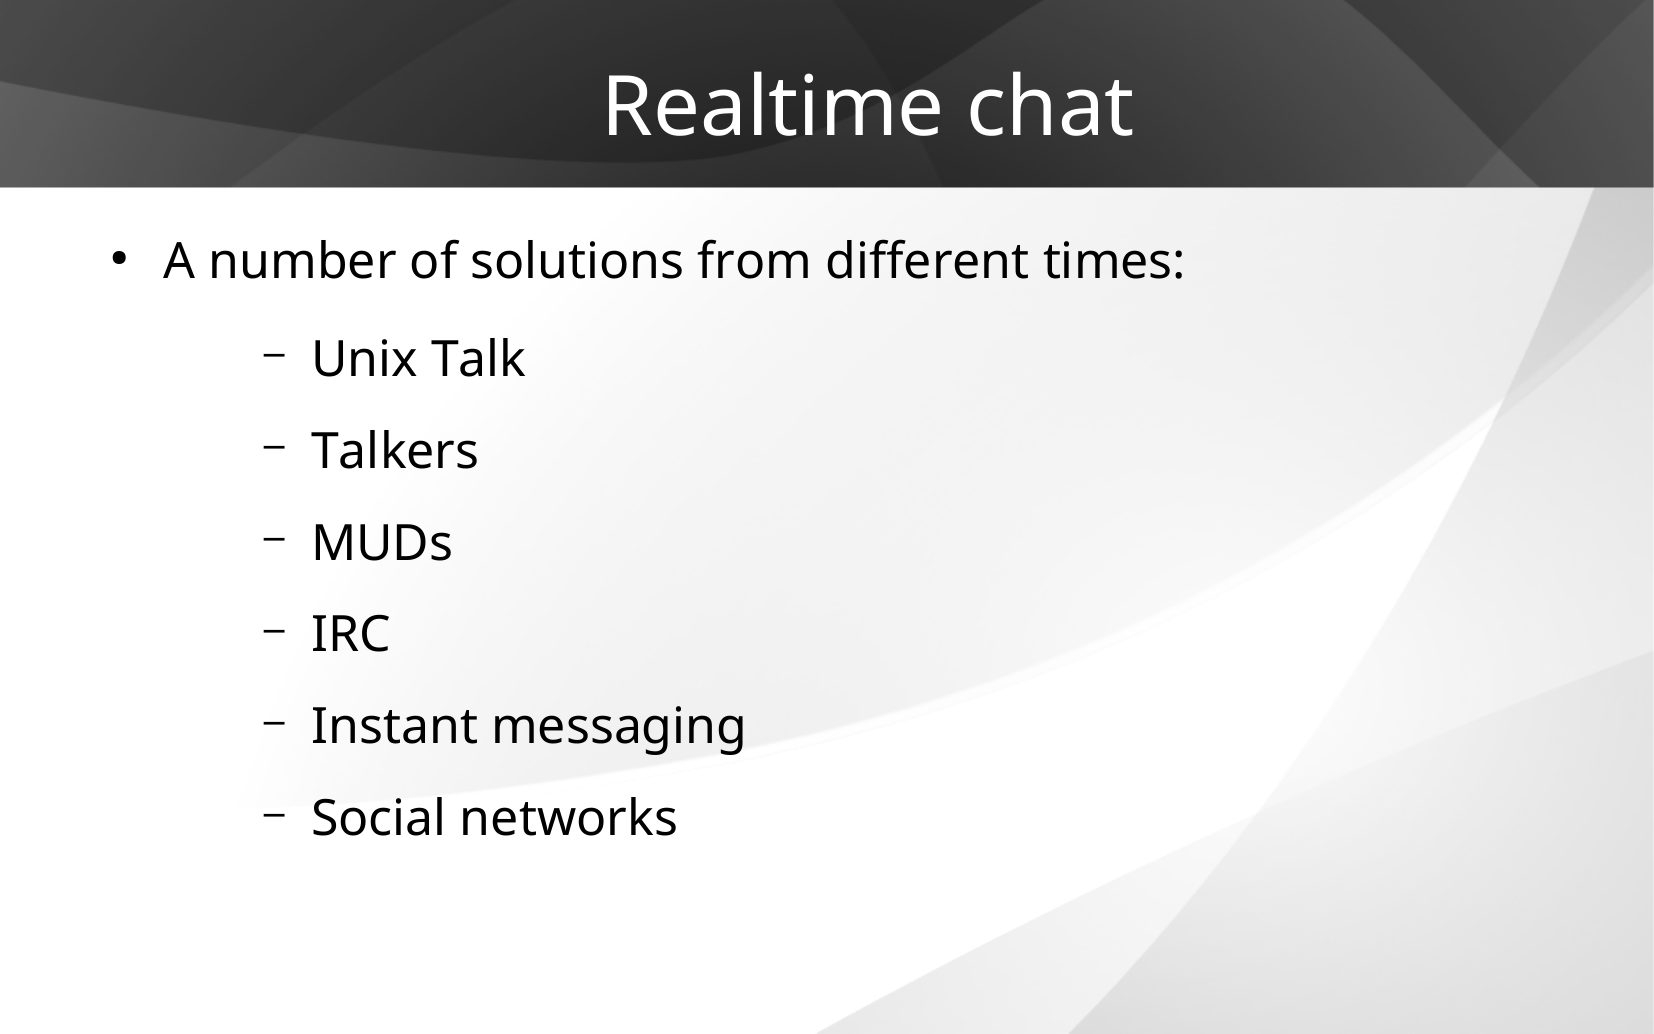

# Realtime chat
A number of solutions from different times:
Unix Talk
Talkers
MUDs
IRC
Instant messaging
Social networks